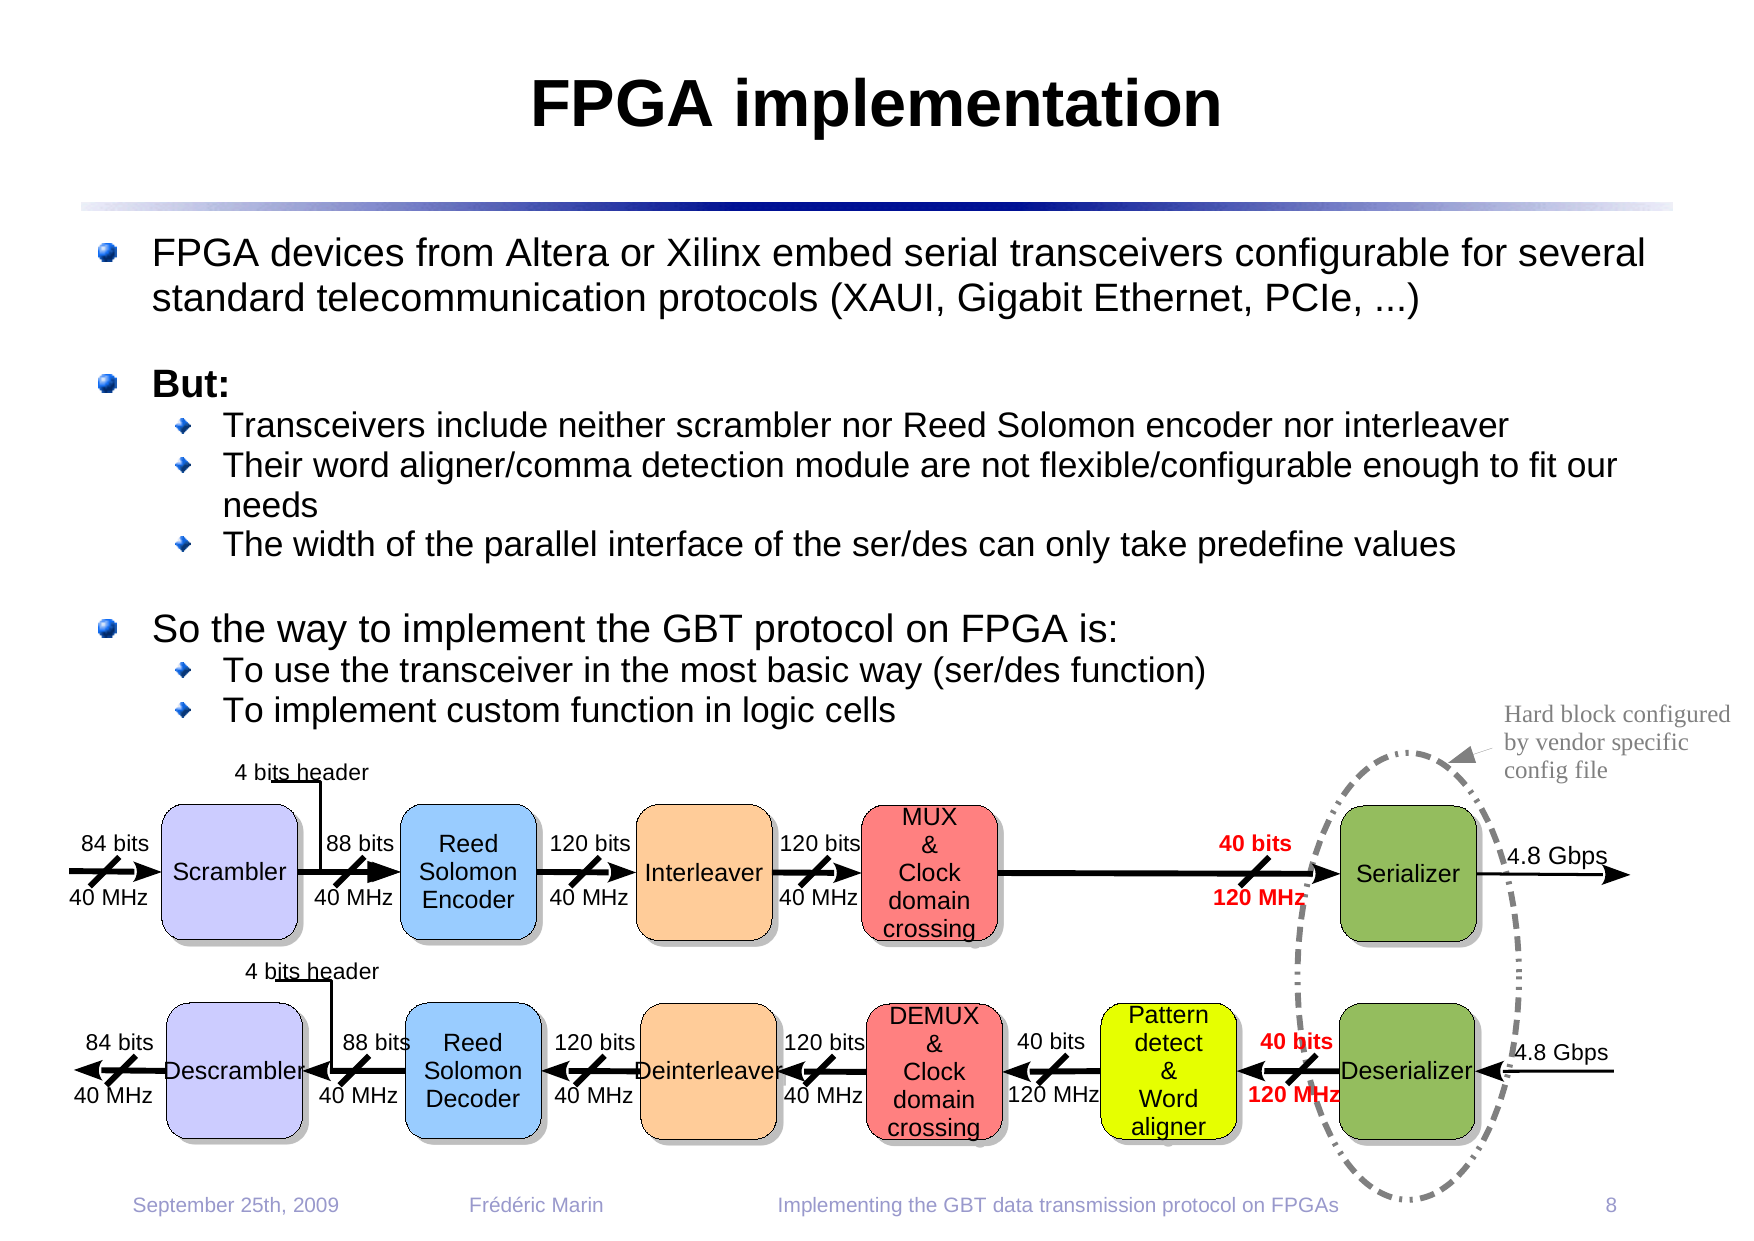

# FPGA implementation
FPGA devices from Altera or Xilinx embed serial transceivers configurable for several standard telecommunication protocols (XAUI, Gigabit Ethernet, PCIe, ...)
But:
Transceivers include neither scrambler nor Reed Solomon encoder nor interleaver
Their word aligner/comma detection module are not flexible/configurable enough to fit our needs
The width of the parallel interface of the ser/des can only take predefine values
So the way to implement the GBT protocol on FPGA is:
To use the transceiver in the most basic way (ser/des function)
To implement custom function in logic cells
Hard block configured
by vendor specific
config file
4 bits header
Reed
Solomon
Encoder
Scrambler
Interleaver
MUX
&
Clock
domain
crossing
Serializer
84 bits
88 bits
120 bits
120 bits
40 bits
4.8 Gbps
40 MHz
40 MHz
40 MHz
40 MHz
120 MHz
4 bits header
Reed
Solomon
Decoder
Descrambler
Pattern
detect
&
Word
aligner
Deserializer
Deinterleaver
DEMUX
&
Clock
domain
crossing
40 bits
40 bits
84 bits
88 bits
120 bits
120 bits
4.8 Gbps
120 MHz
120 MHz
40 MHz
40 MHz
40 MHz
40 MHz